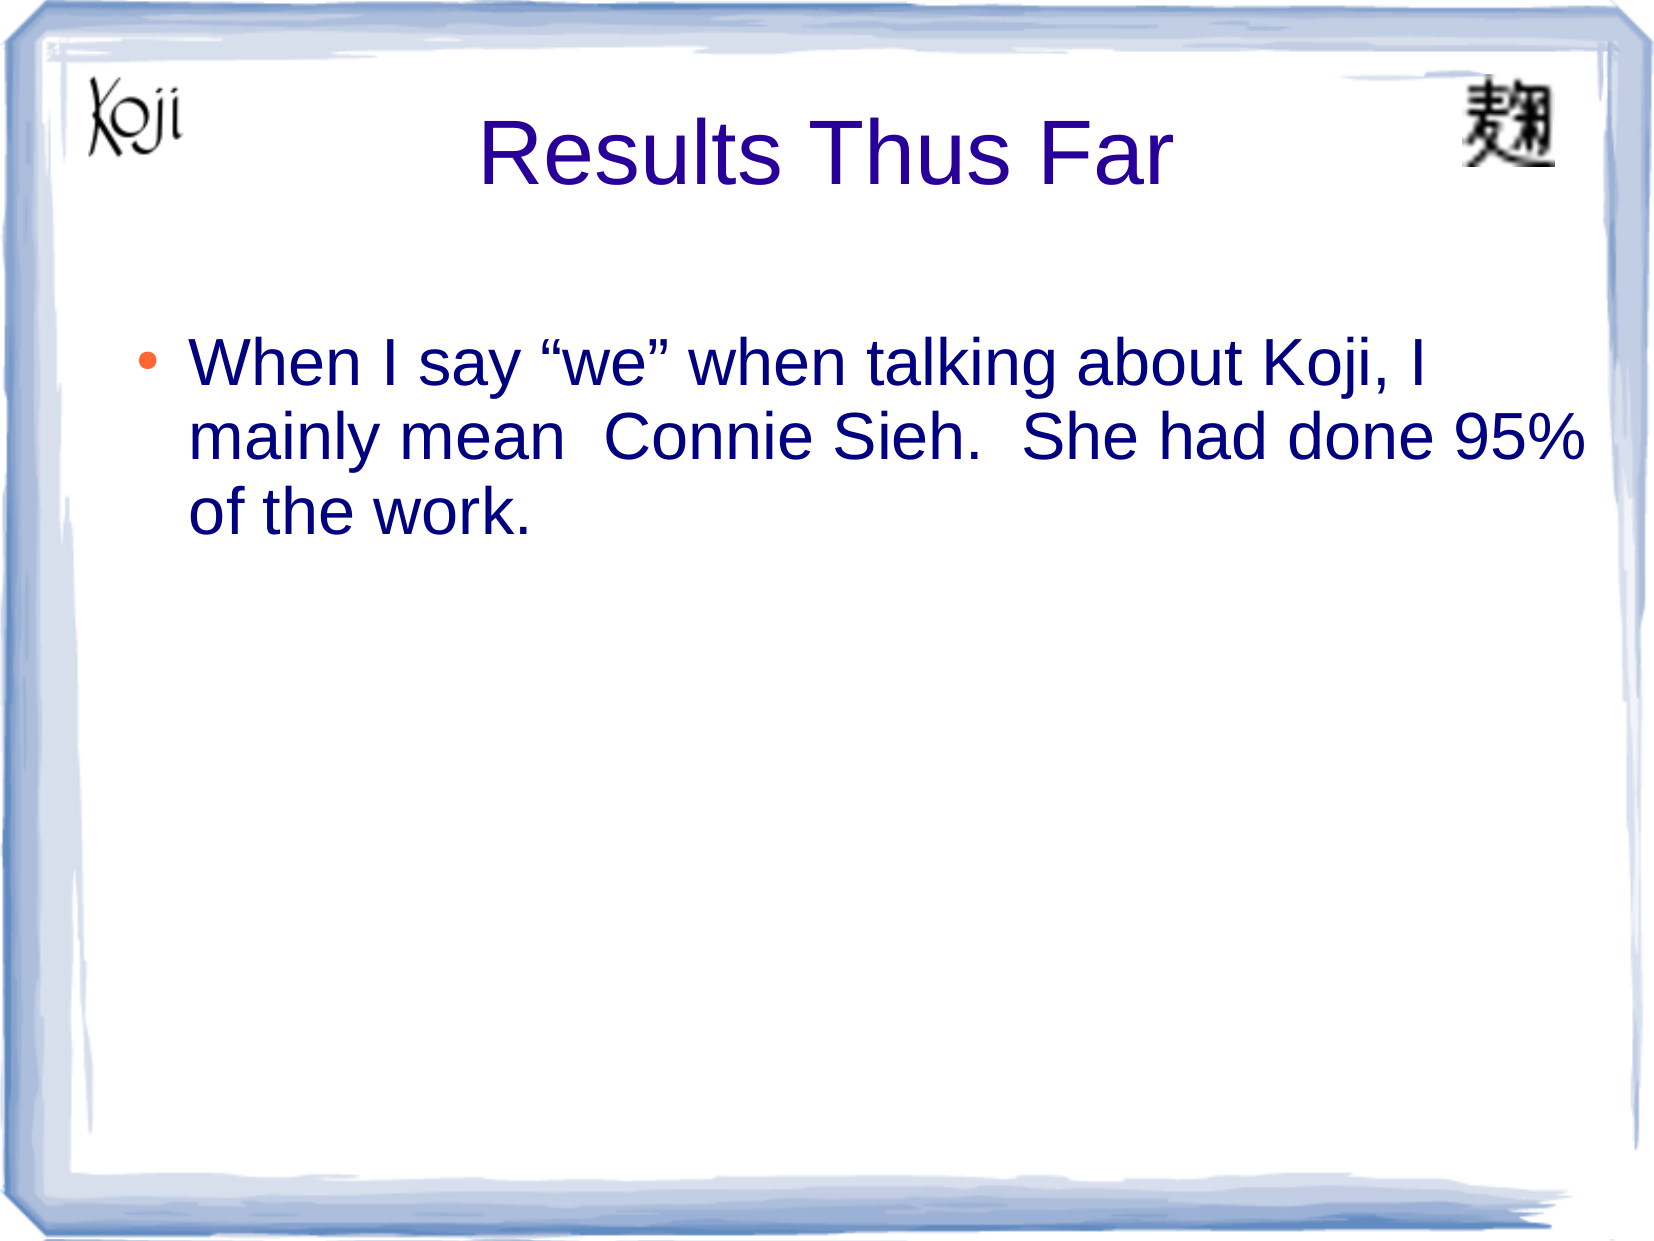

# Results Thus Far
When I say “we” when talking about Koji, I mainly mean Connie Sieh. She had done 95% of the work.